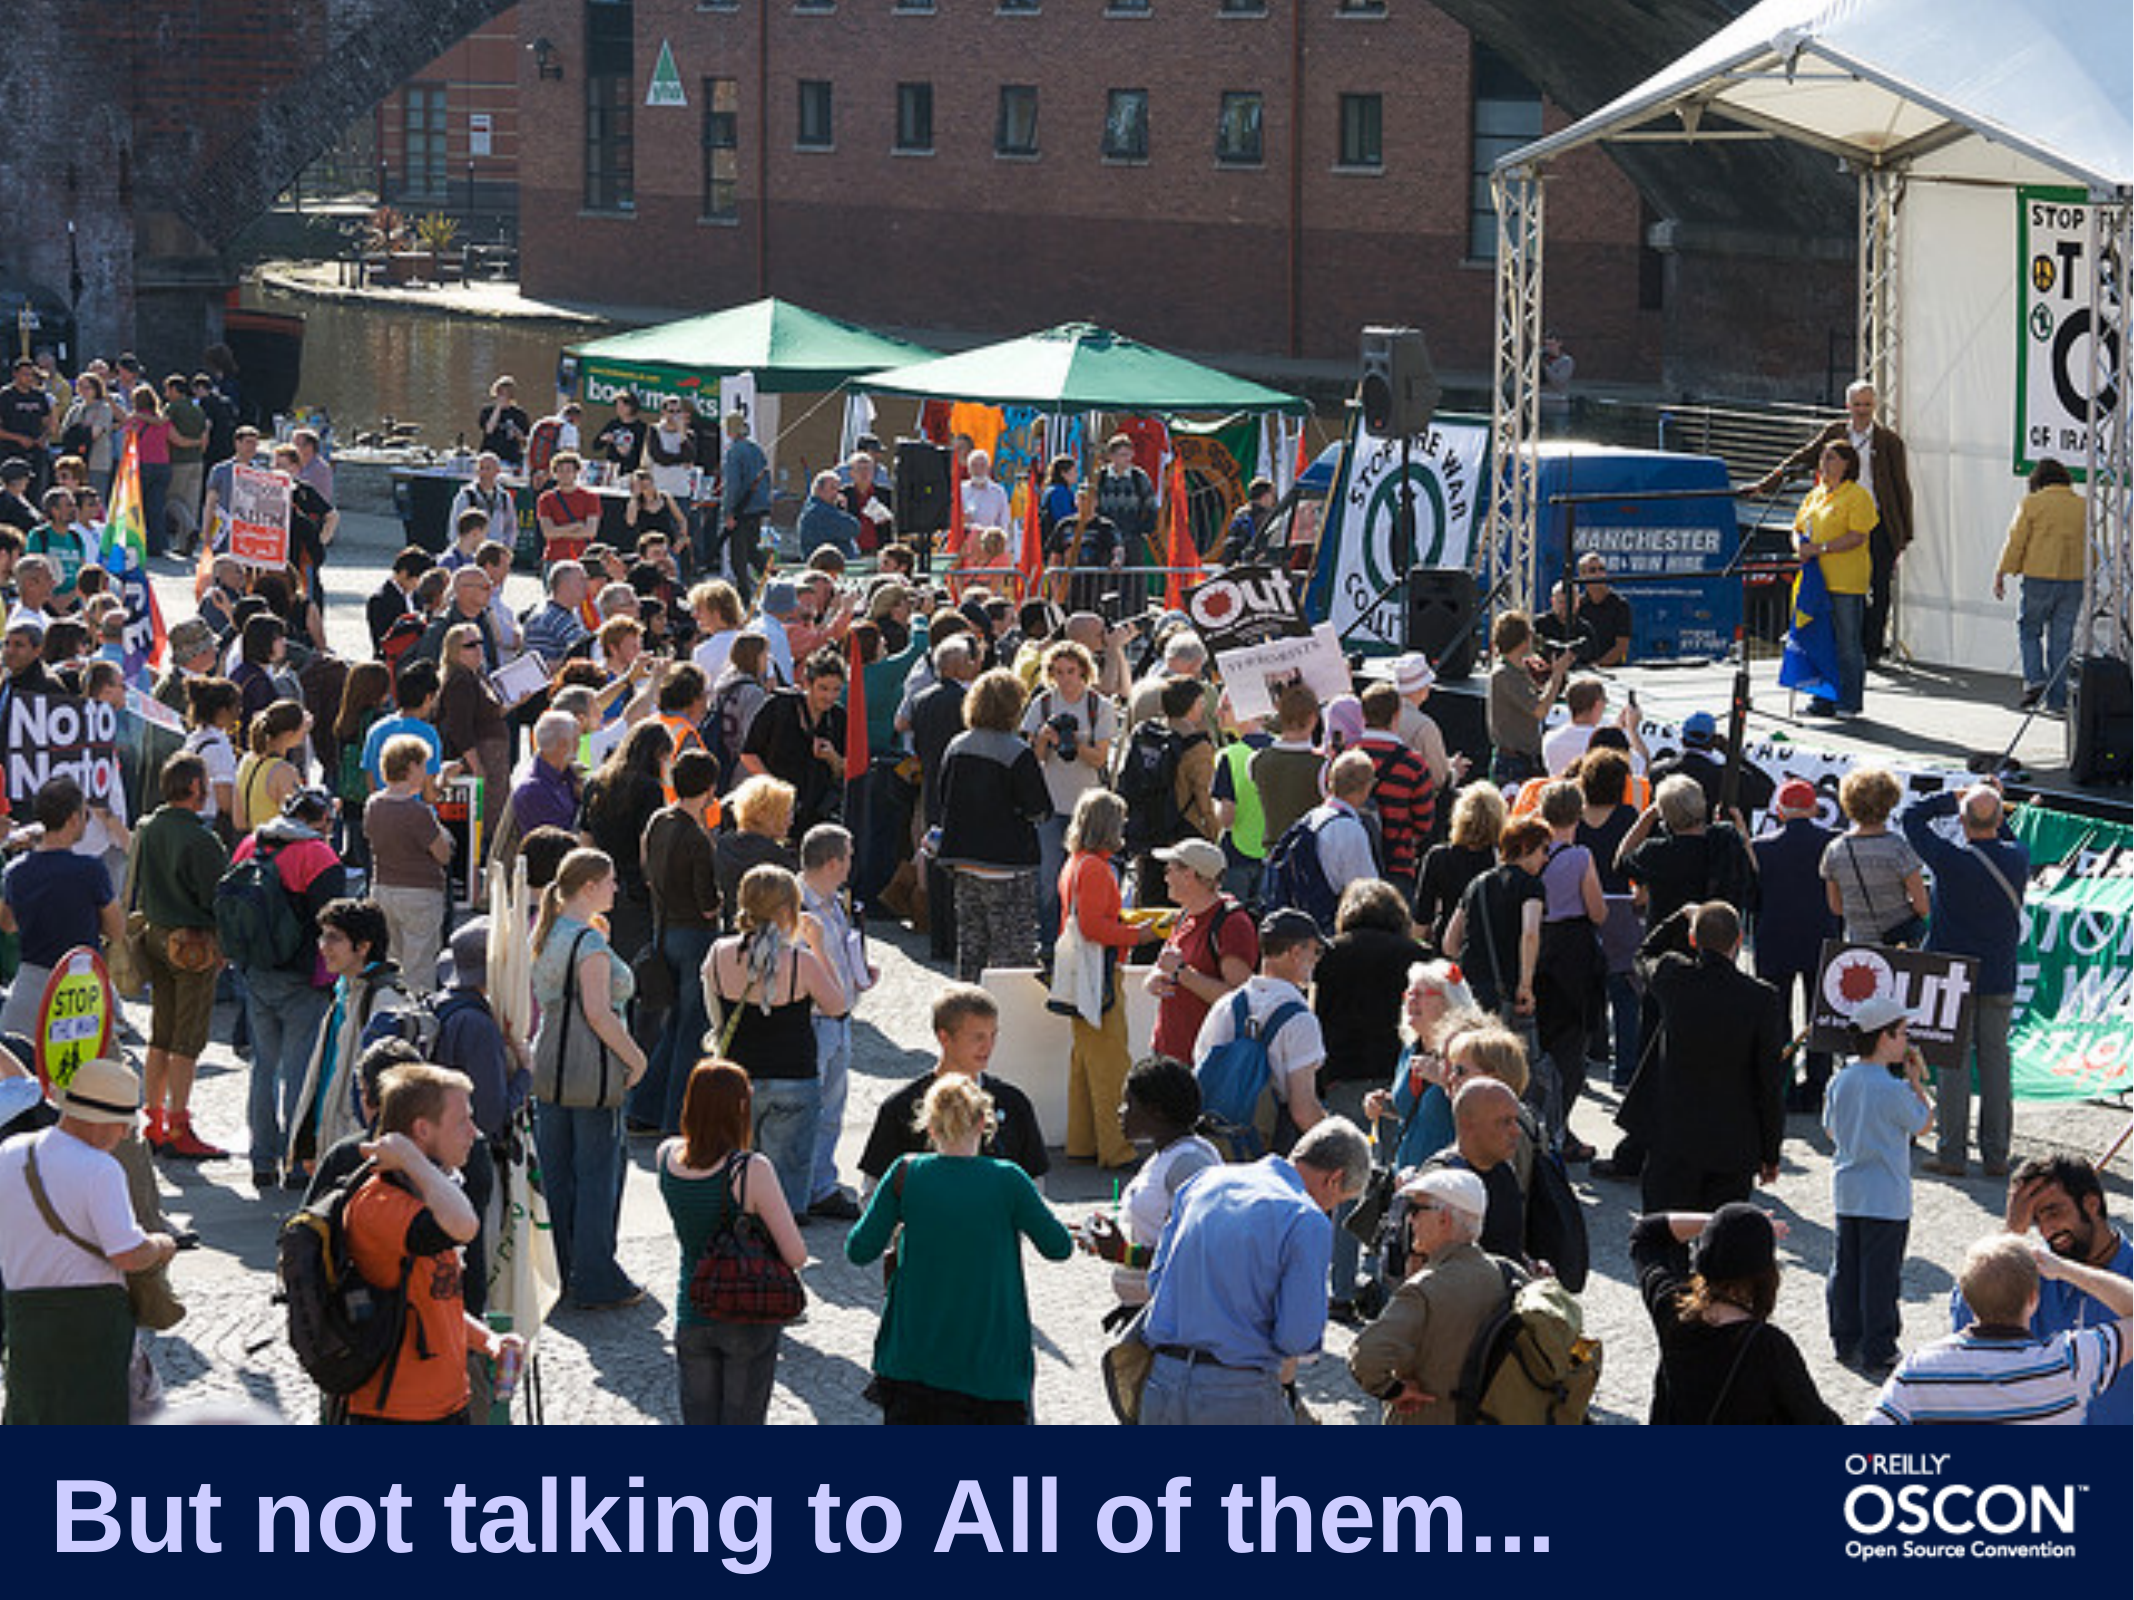

# But not talking to All of them...